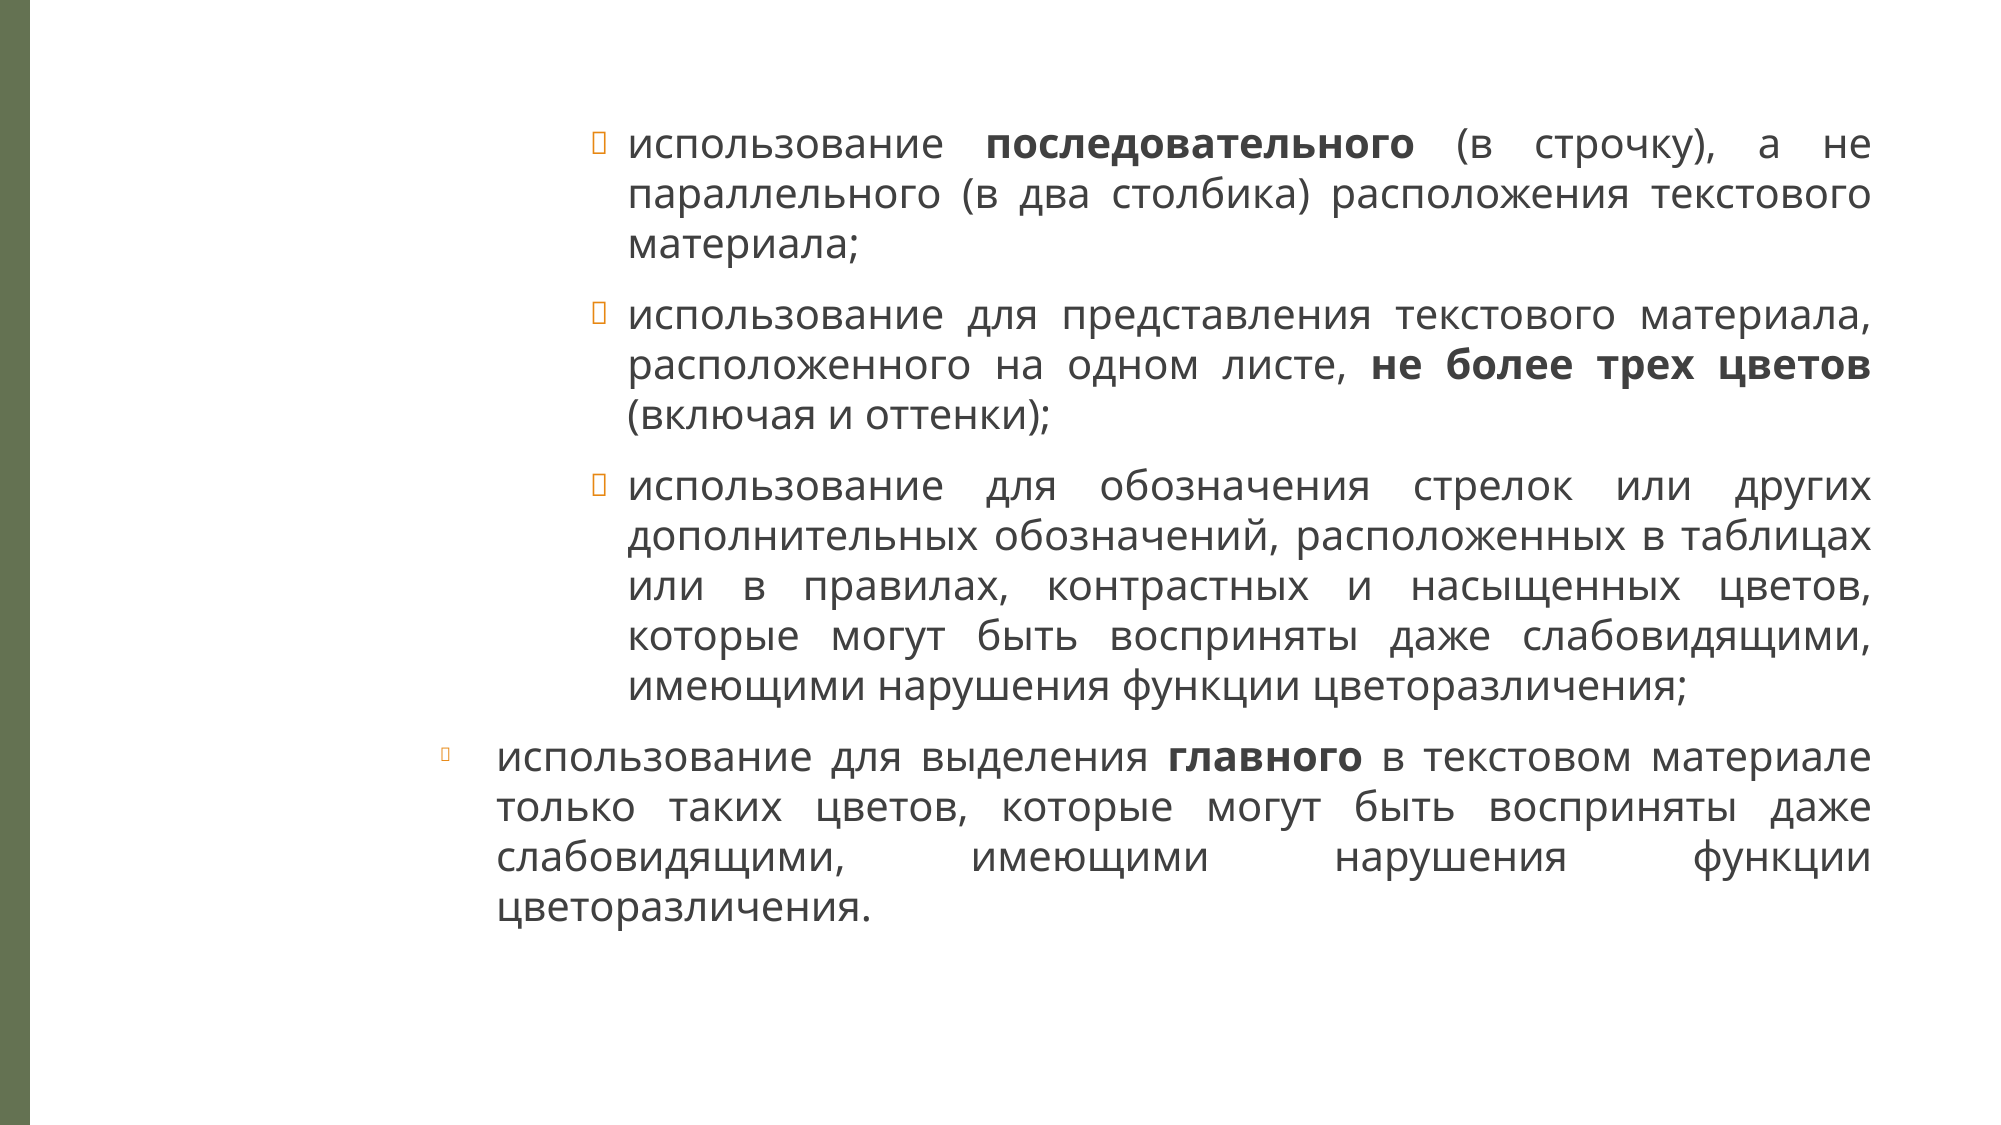

# использование последовательного (в строчку), а не параллельного (в два столбика) расположения текстового материала;
использование для представления текстового материала, расположенного на одном листе, не более трех цветов (включая и оттенки);
использование для обозначения стрелок или других дополнительных обозначений, расположенных в таблицах или в правилах, контрастных и насыщенных цветов, которые могут быть восприняты даже слабовидящими, имеющими нарушения функции цветоразличения;
использование для выделения главного в текстовом материале только таких цветов, которые могут быть восприняты даже слабовидящими, имеющими нарушения функции цветоразличения.